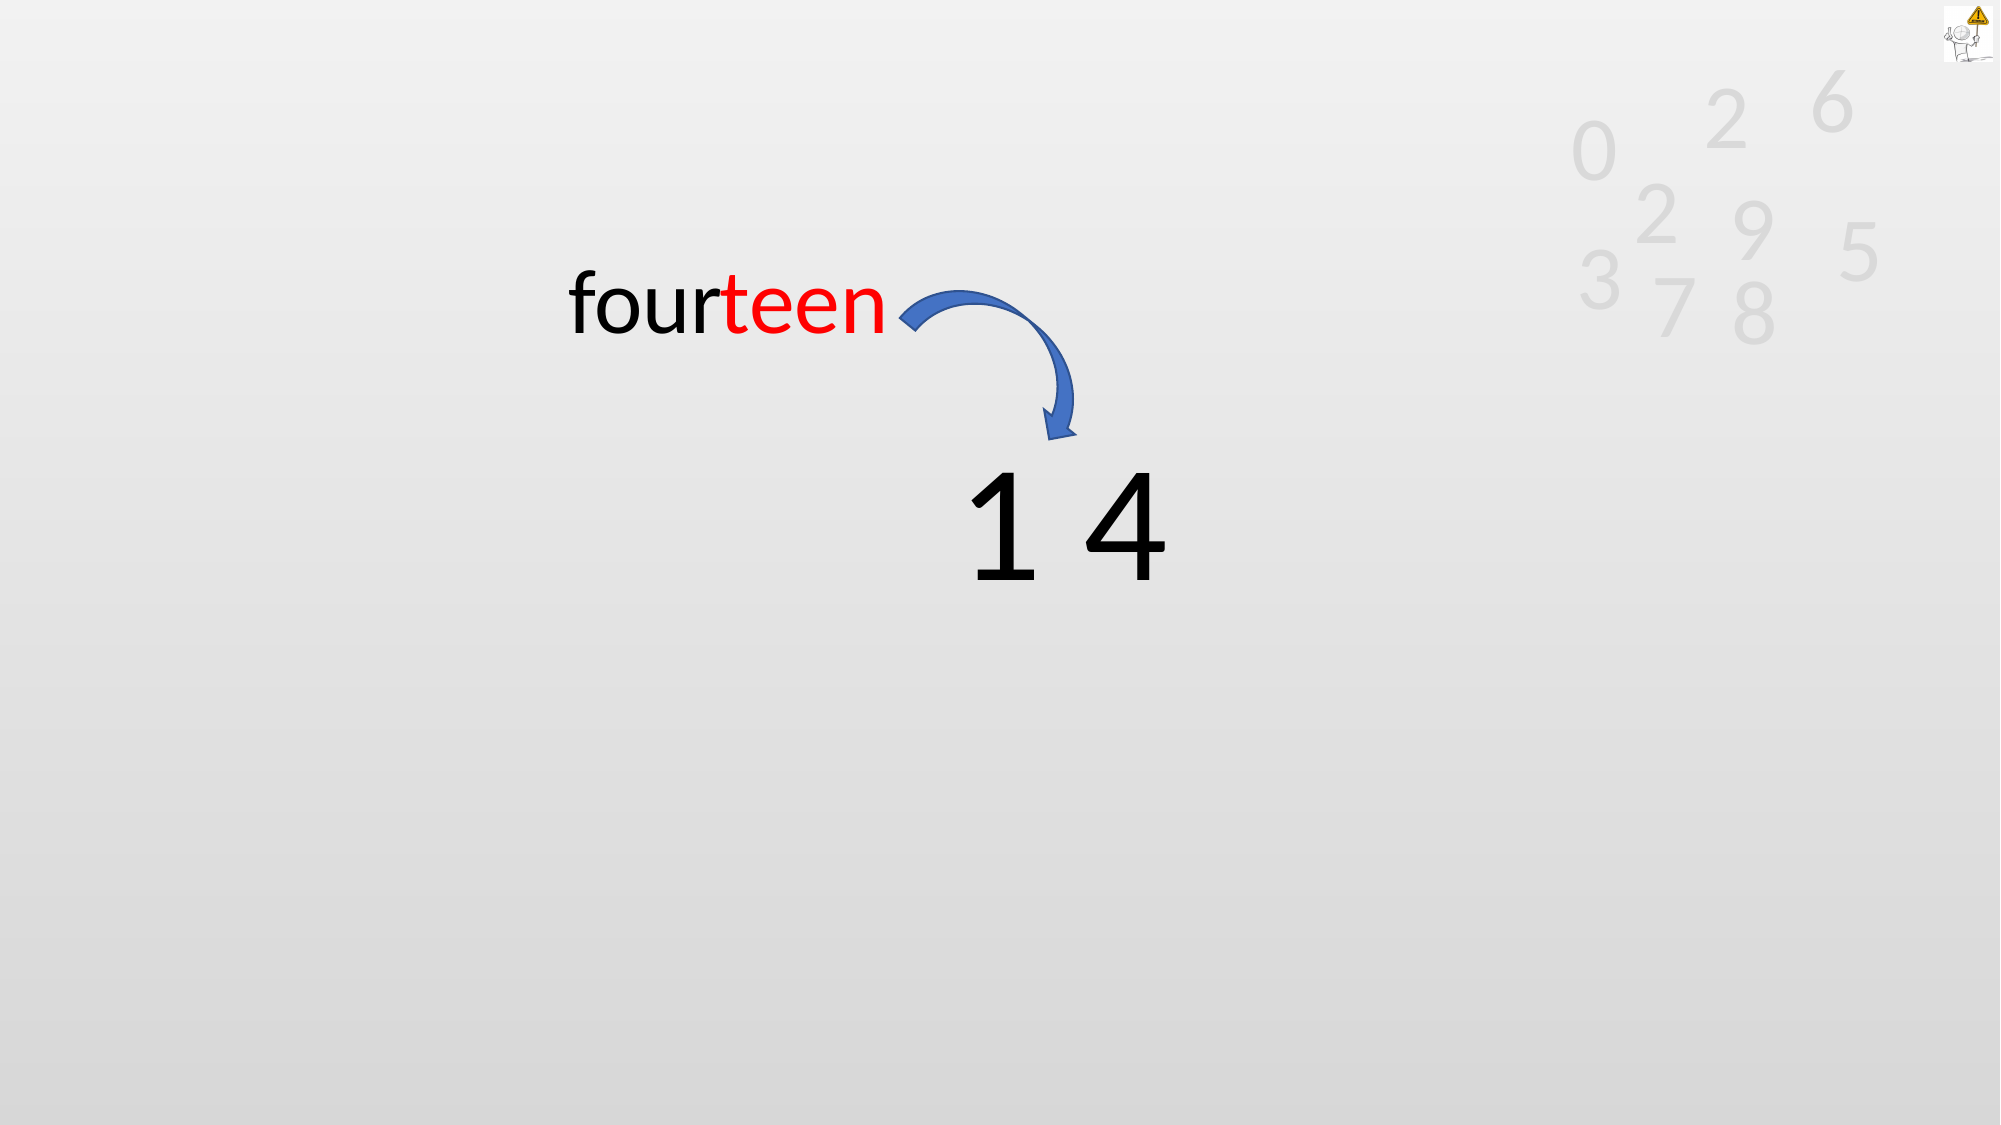

6
2
0
2
9
5
3
four
teen
7
8
1
4